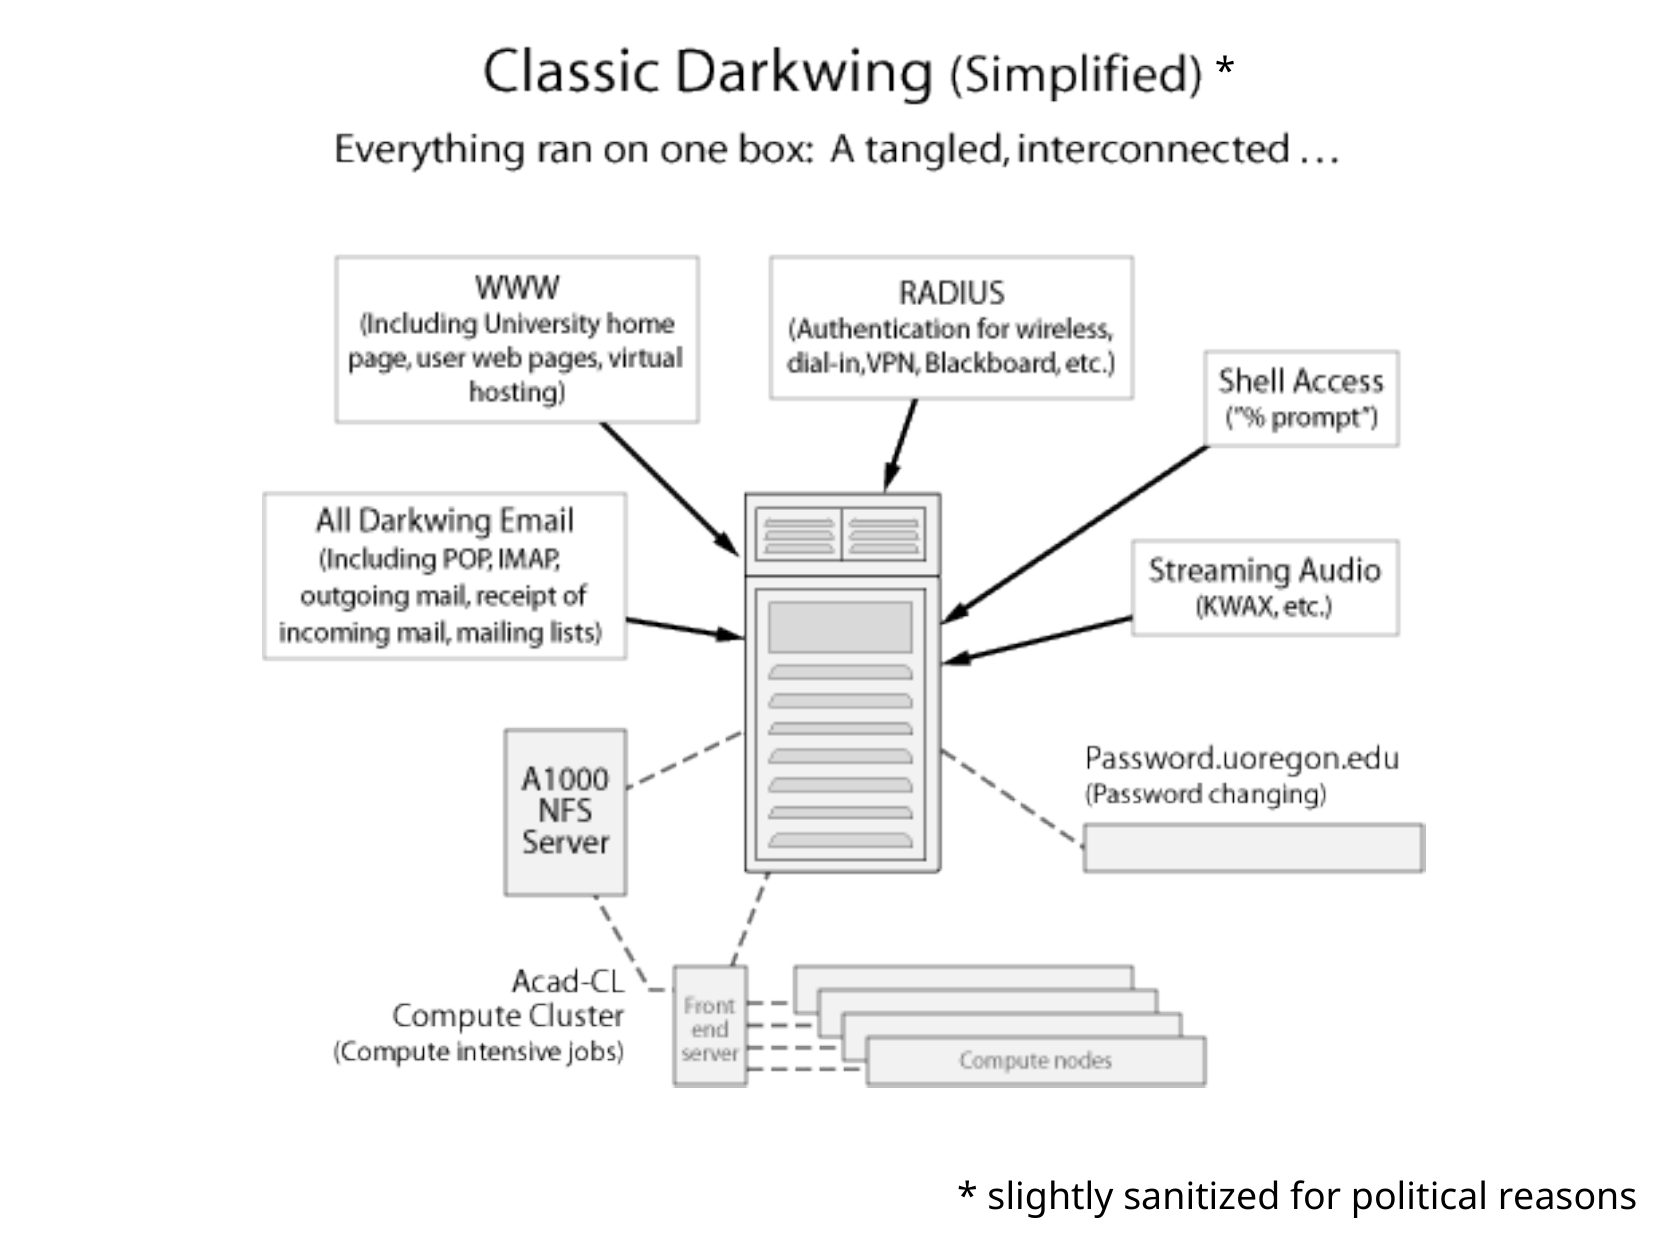

*
* slightly sanitized for political reasons